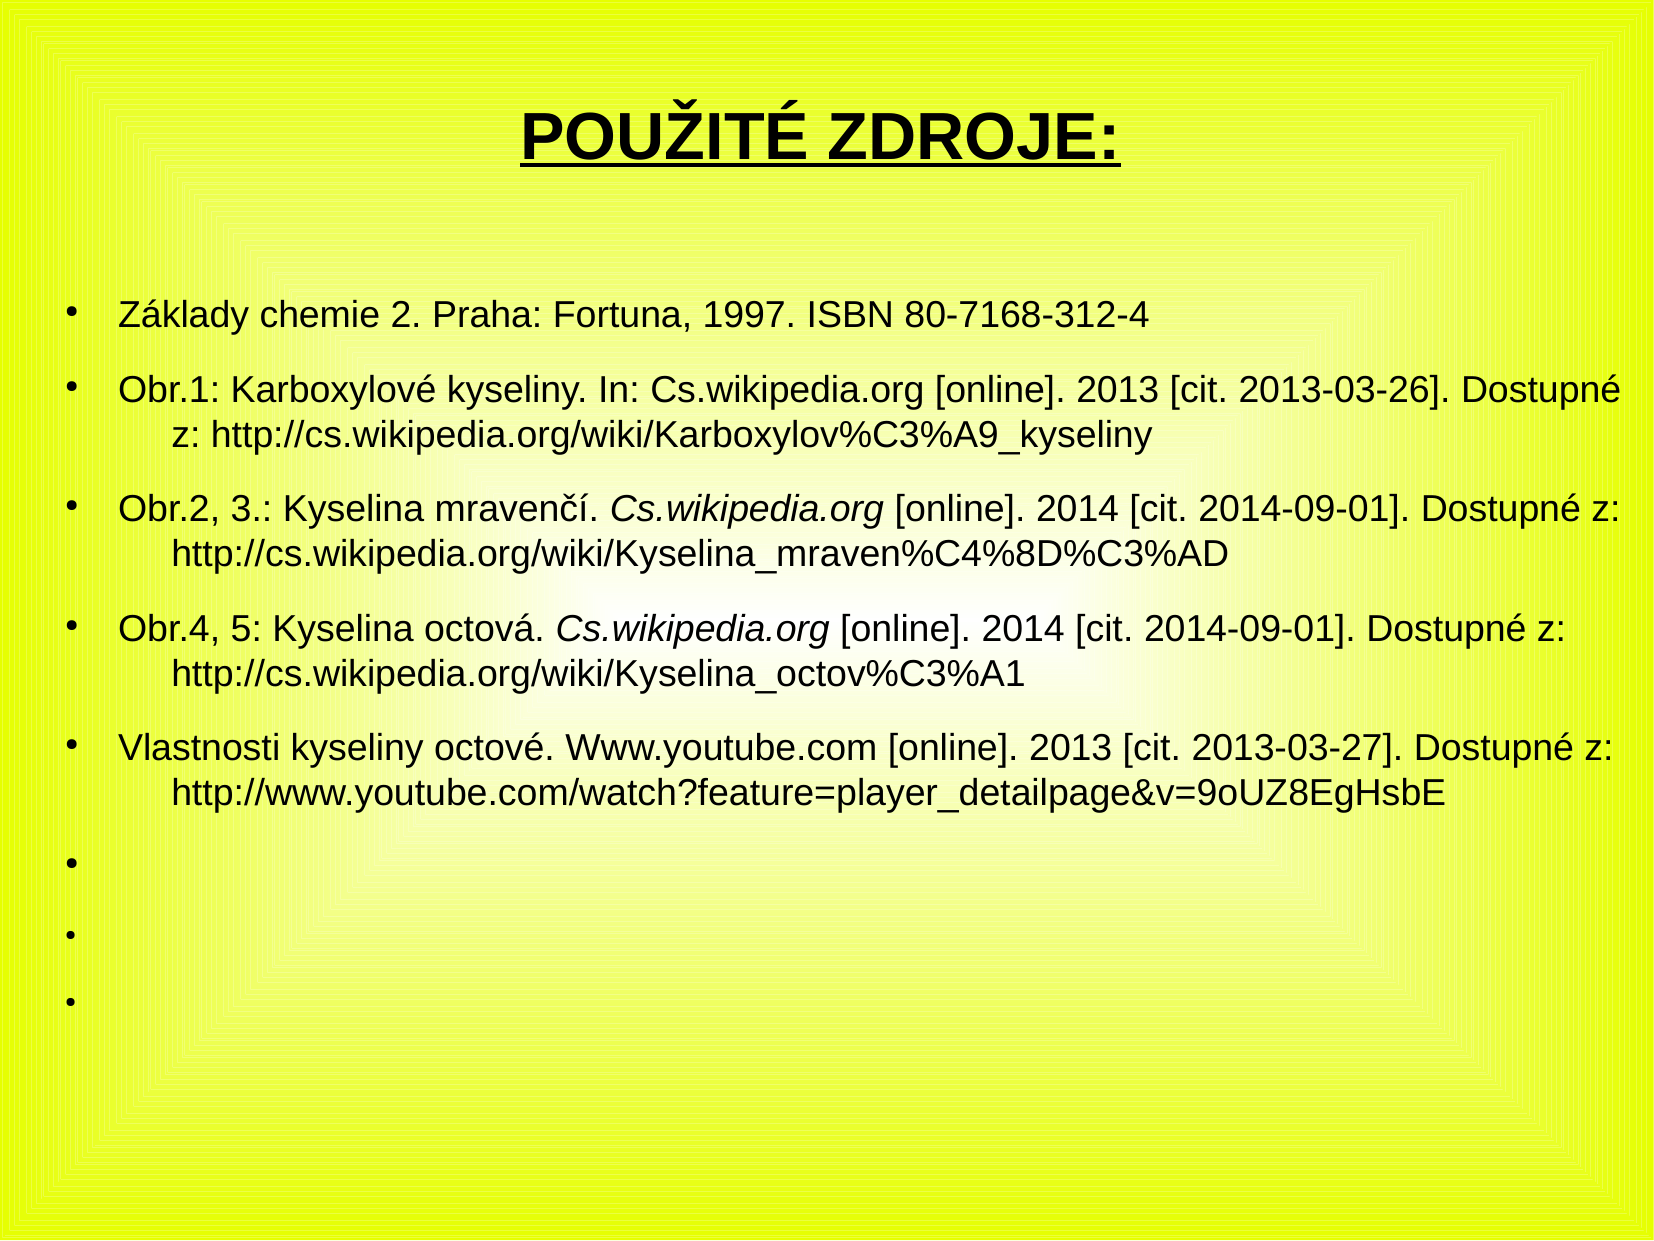

# POUŽITÉ ZDROJE:
Základy chemie 2. Praha: Fortuna, 1997. ISBN 80-7168-312-4
Obr.1: Karboxylové kyseliny. In: Cs.wikipedia.org [online]. 2013 [cit. 2013-03-26]. Dostupné z: http://cs.wikipedia.org/wiki/Karboxylov%C3%A9_kyseliny
Obr.2, 3.: Kyselina mravenčí. Cs.wikipedia.org [online]. 2014 [cit. 2014-09-01]. Dostupné z: http://cs.wikipedia.org/wiki/Kyselina_mraven%C4%8D%C3%AD
Obr.4, 5: Kyselina octová. Cs.wikipedia.org [online]. 2014 [cit. 2014-09-01]. Dostupné z: http://cs.wikipedia.org/wiki/Kyselina_octov%C3%A1
Vlastnosti kyseliny octové. Www.youtube.com [online]. 2013 [cit. 2013-03-27]. Dostupné z: http://www.youtube.com/watch?feature=player_detailpage&v=9oUZ8EgHsbE